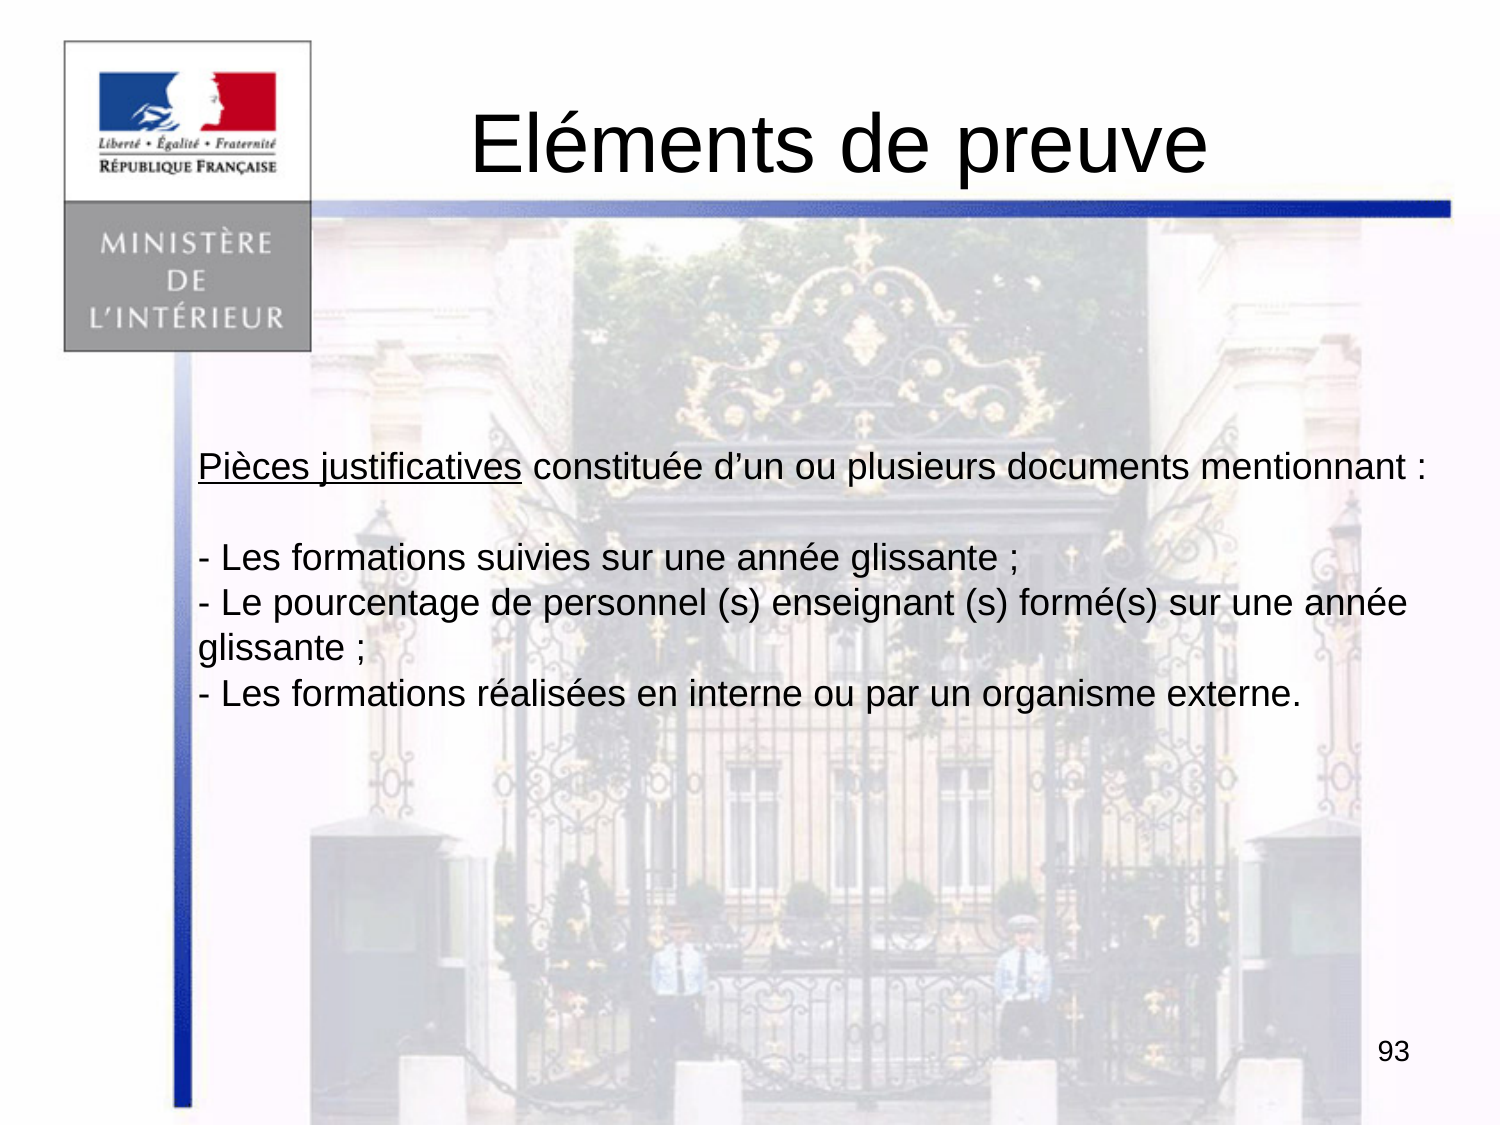

# Eléments de preuve
Pièces justificatives constituée d’un ou plusieurs documents mentionnant :
- Les formations suivies sur une année glissante ;
- Le pourcentage de personnel (s) enseignant (s) formé(s) sur une année
glissante ;
- Les formations réalisées en interne ou par un organisme externe.